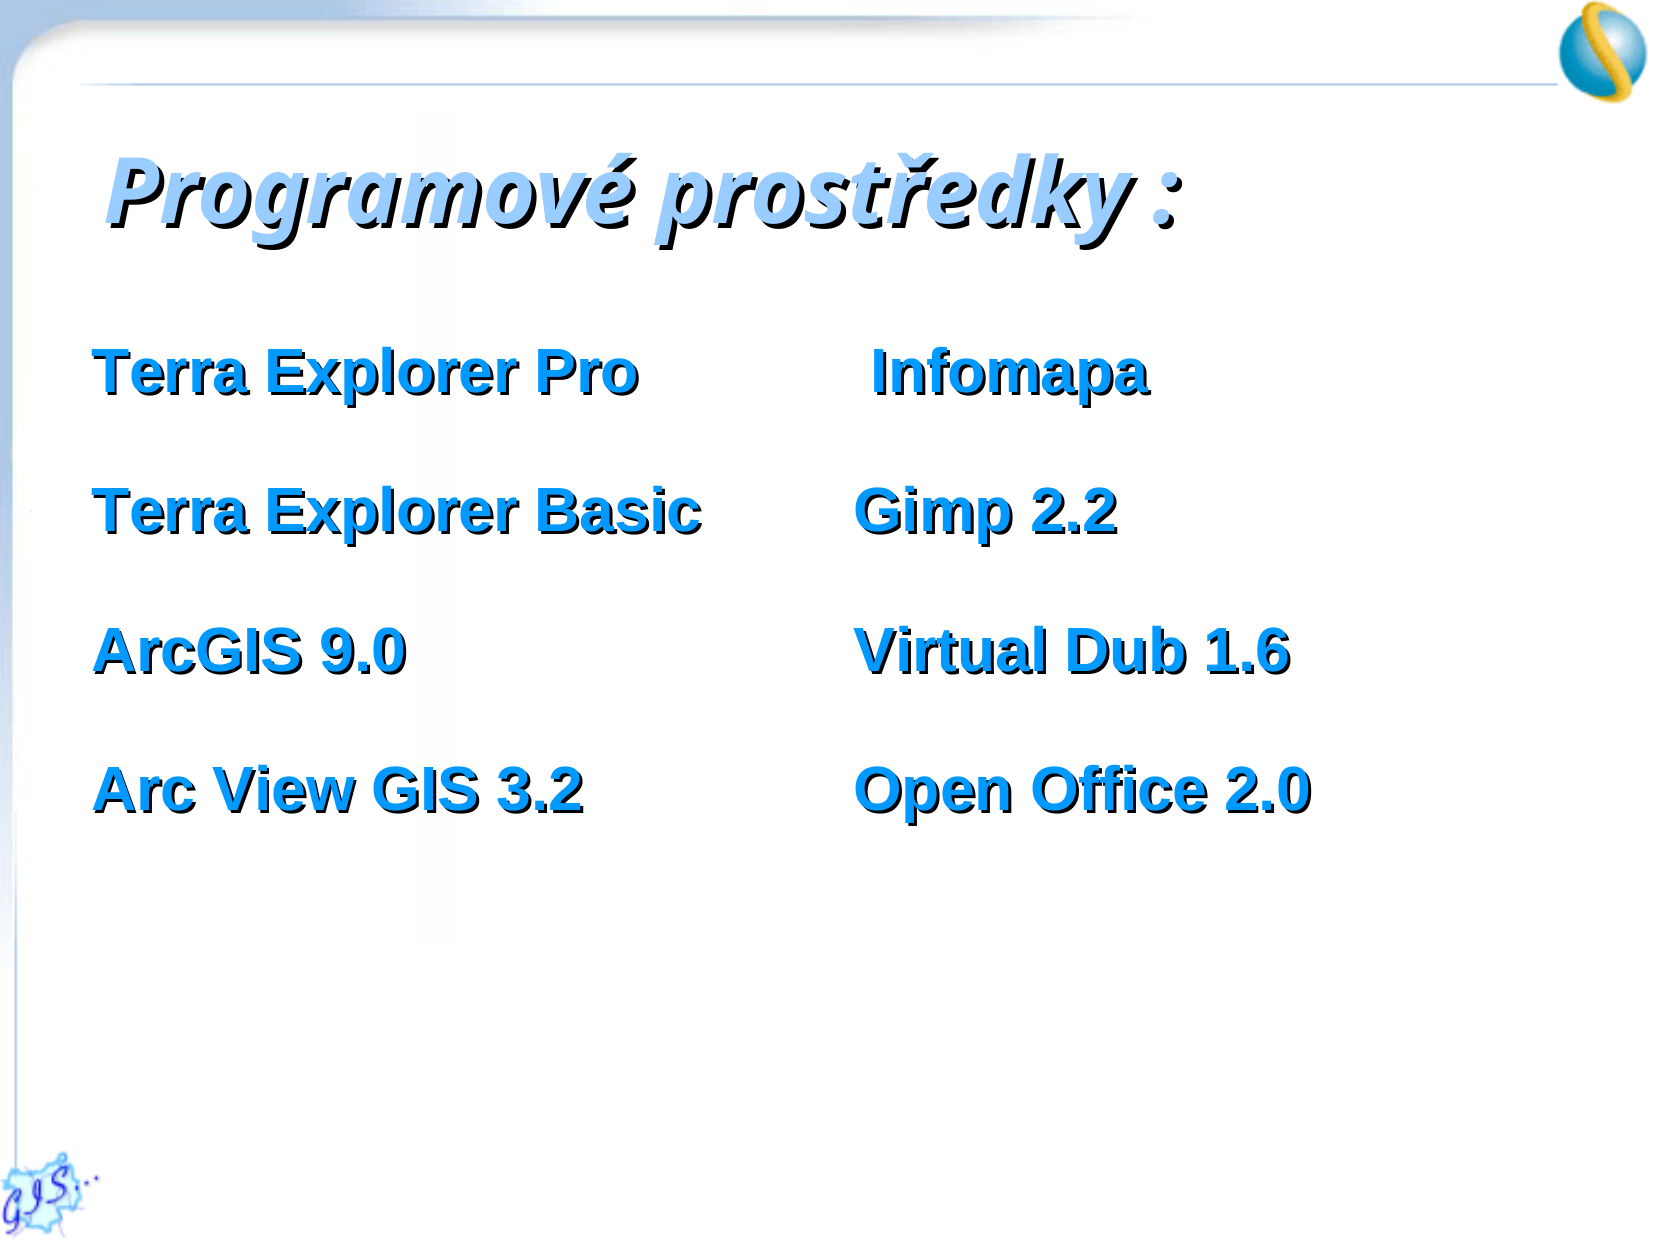

Programové prostředky :
 Infomapa
 Gimp 2.2
 Virtual Dub 1.6
 Open Office 2.0
 Terra Explorer Pro
 Terra Explorer Basic
 ArcGIS 9.0
 Arc View GIS 3.2